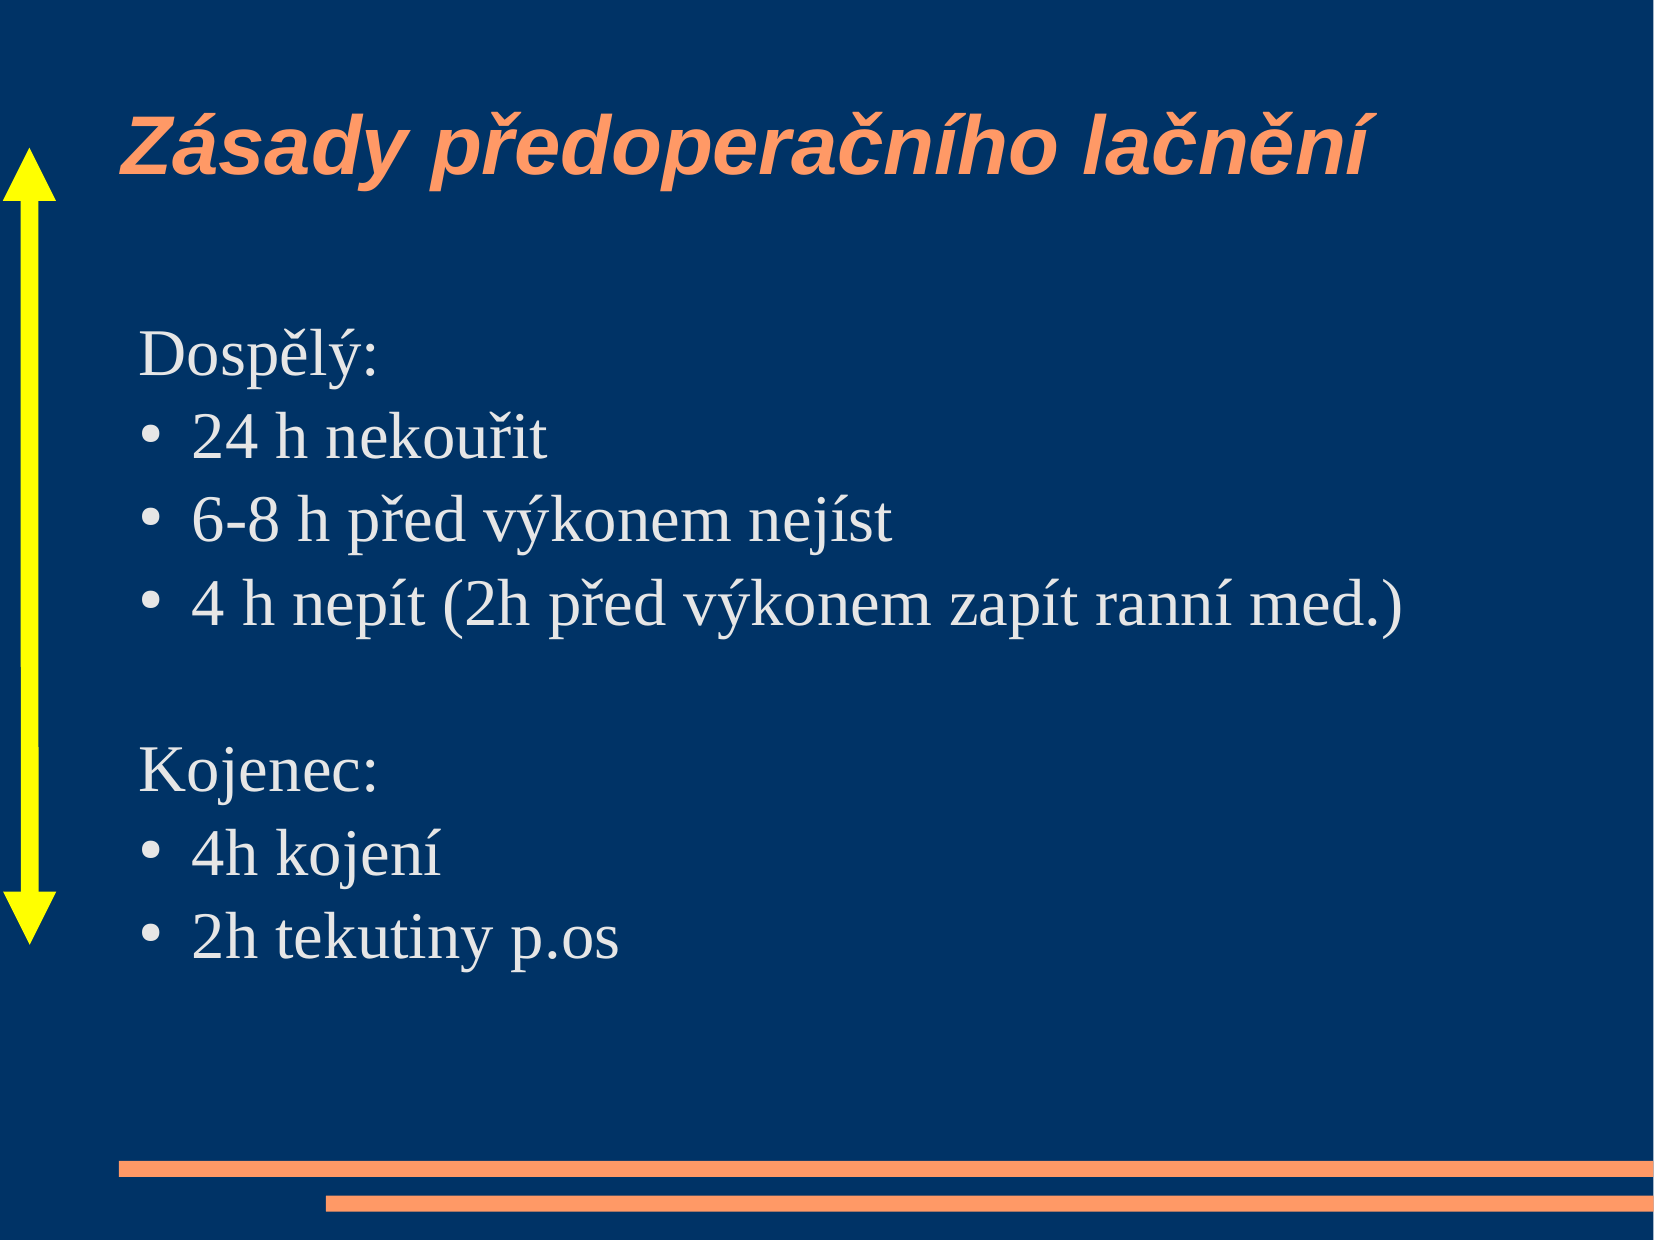

# Zásady předoperačního lačnění
Dospělý:
24 h nekouřit
6-8 h před výkonem nejíst
4 h nepít (2h před výkonem zapít ranní med.)
Kojenec:
4h kojení
2h tekutiny p.os